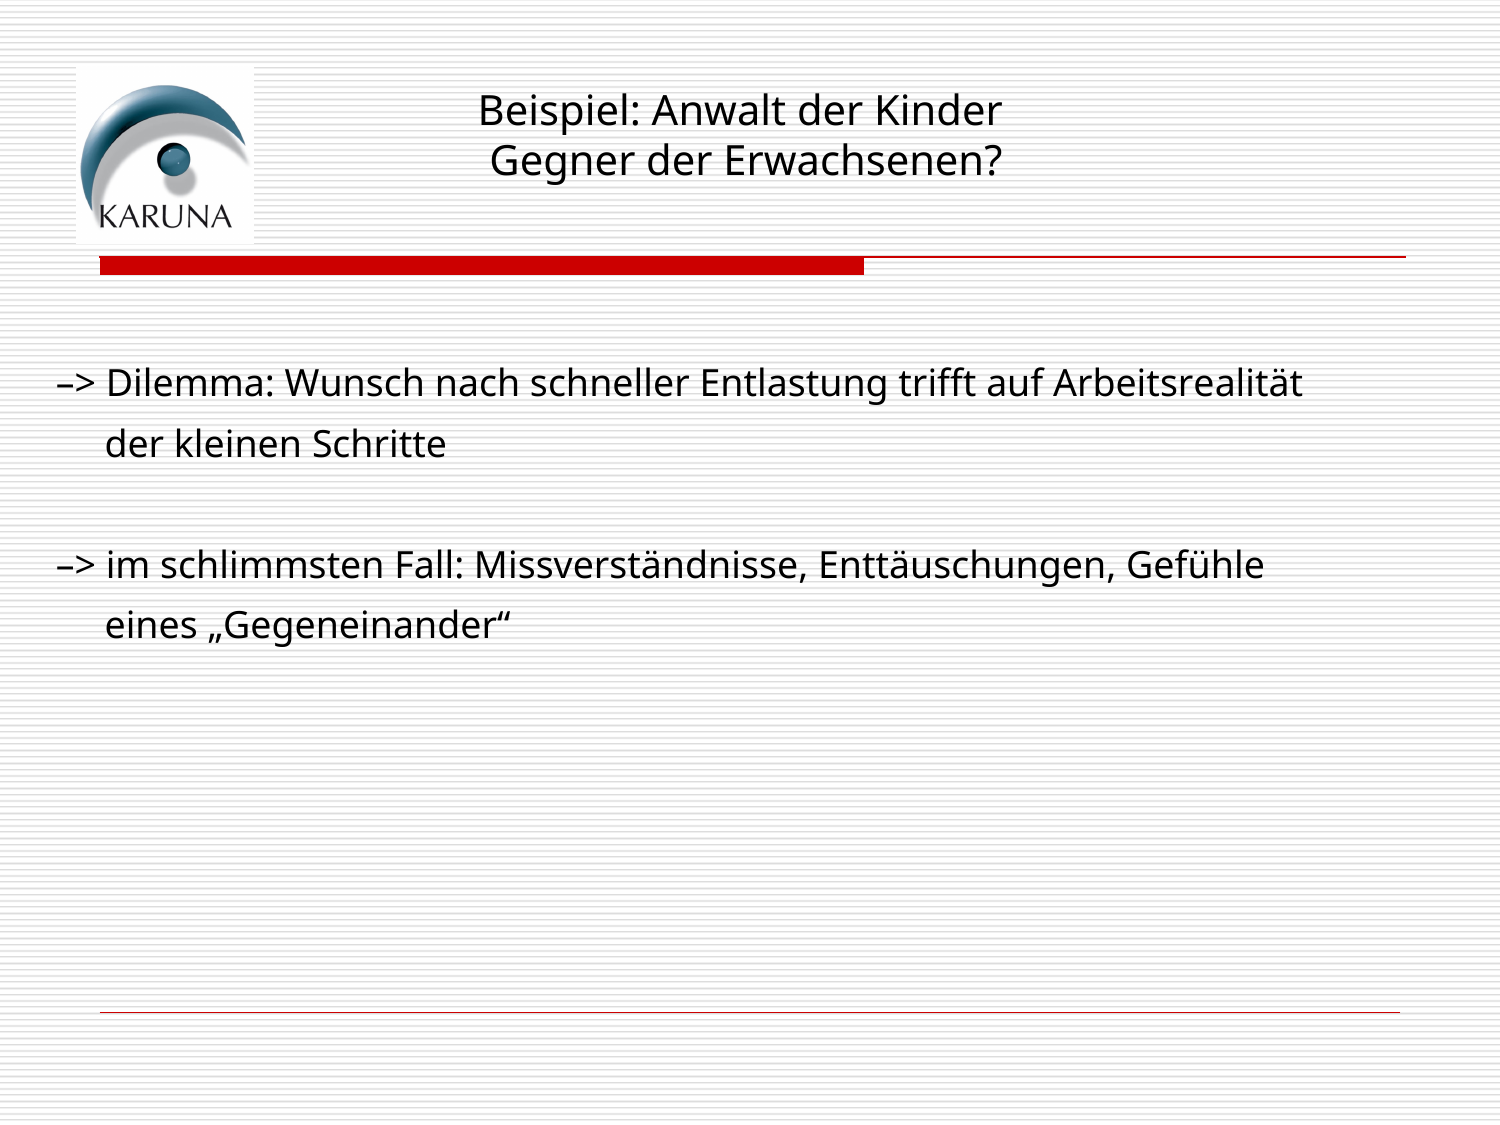

# Beispiel: Anwalt der Kinder Gegner der Erwachsenen?
–> Dilemma: Wunsch nach schneller Entlastung trifft auf Arbeitsrealität
 der kleinen Schritte
–> im schlimmsten Fall: Missverständnisse, Enttäuschungen, Gefühle
 eines „Gegeneinander“